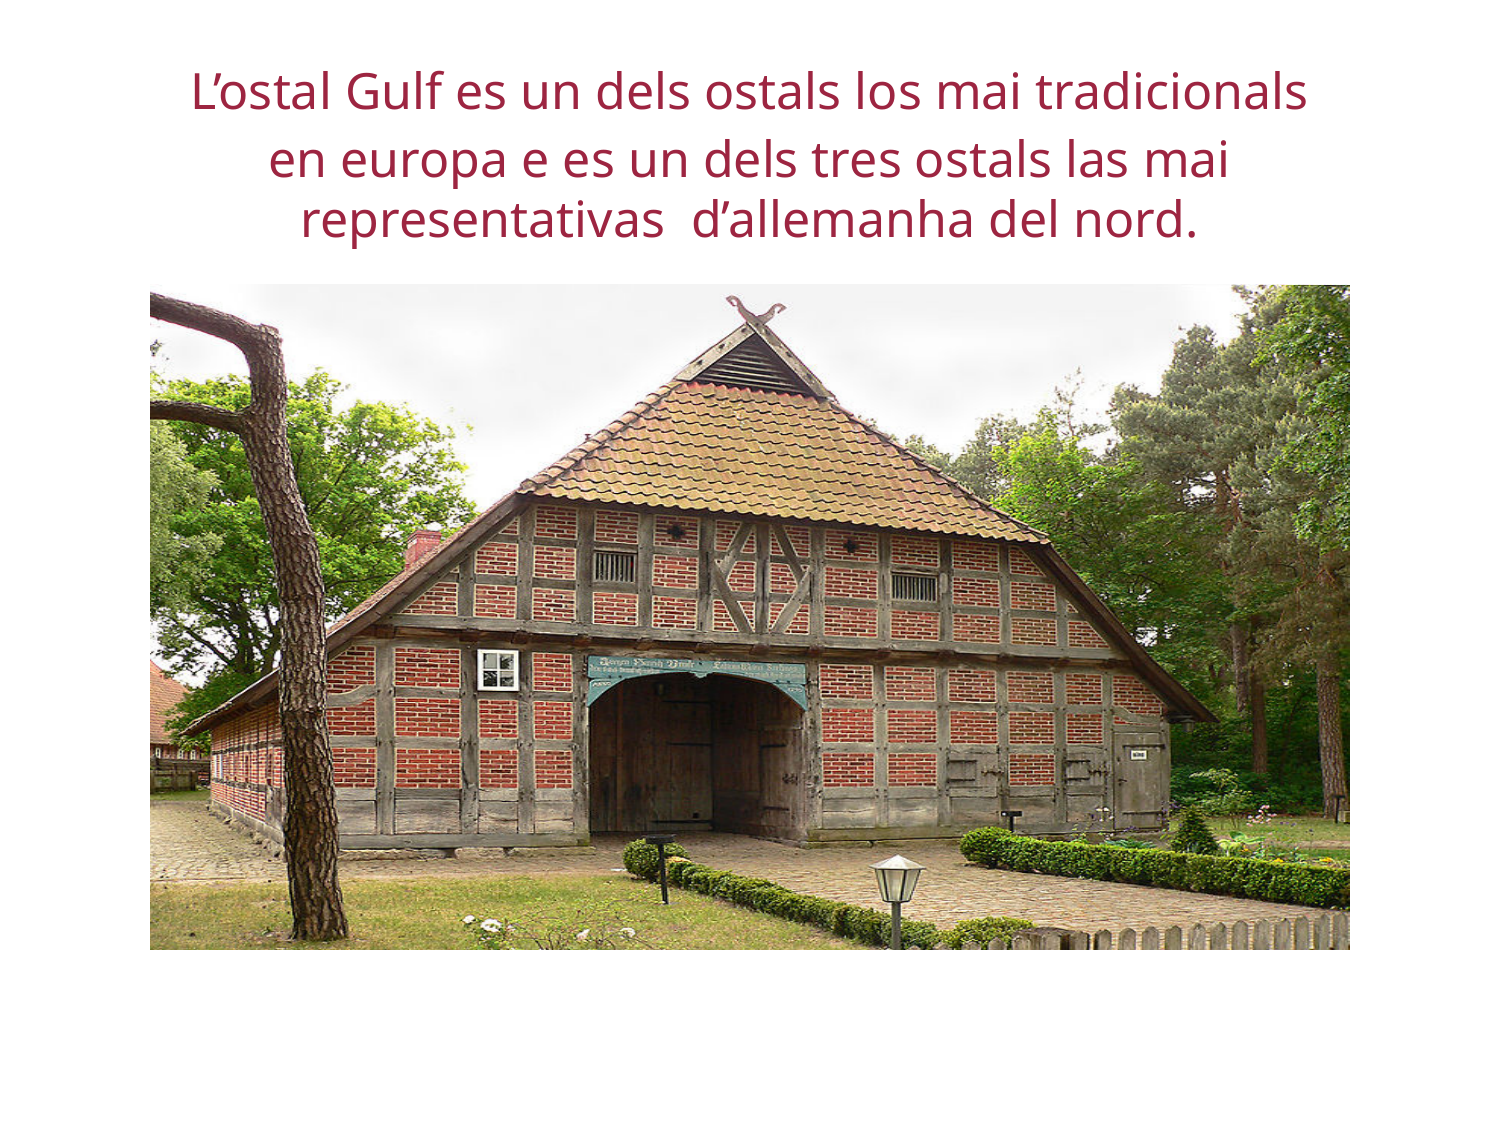

# L’ostal Gulf es un dels ostals los mai tradicionals en europa e es un dels tres ostals las mai representativas d’allemanha del nord.